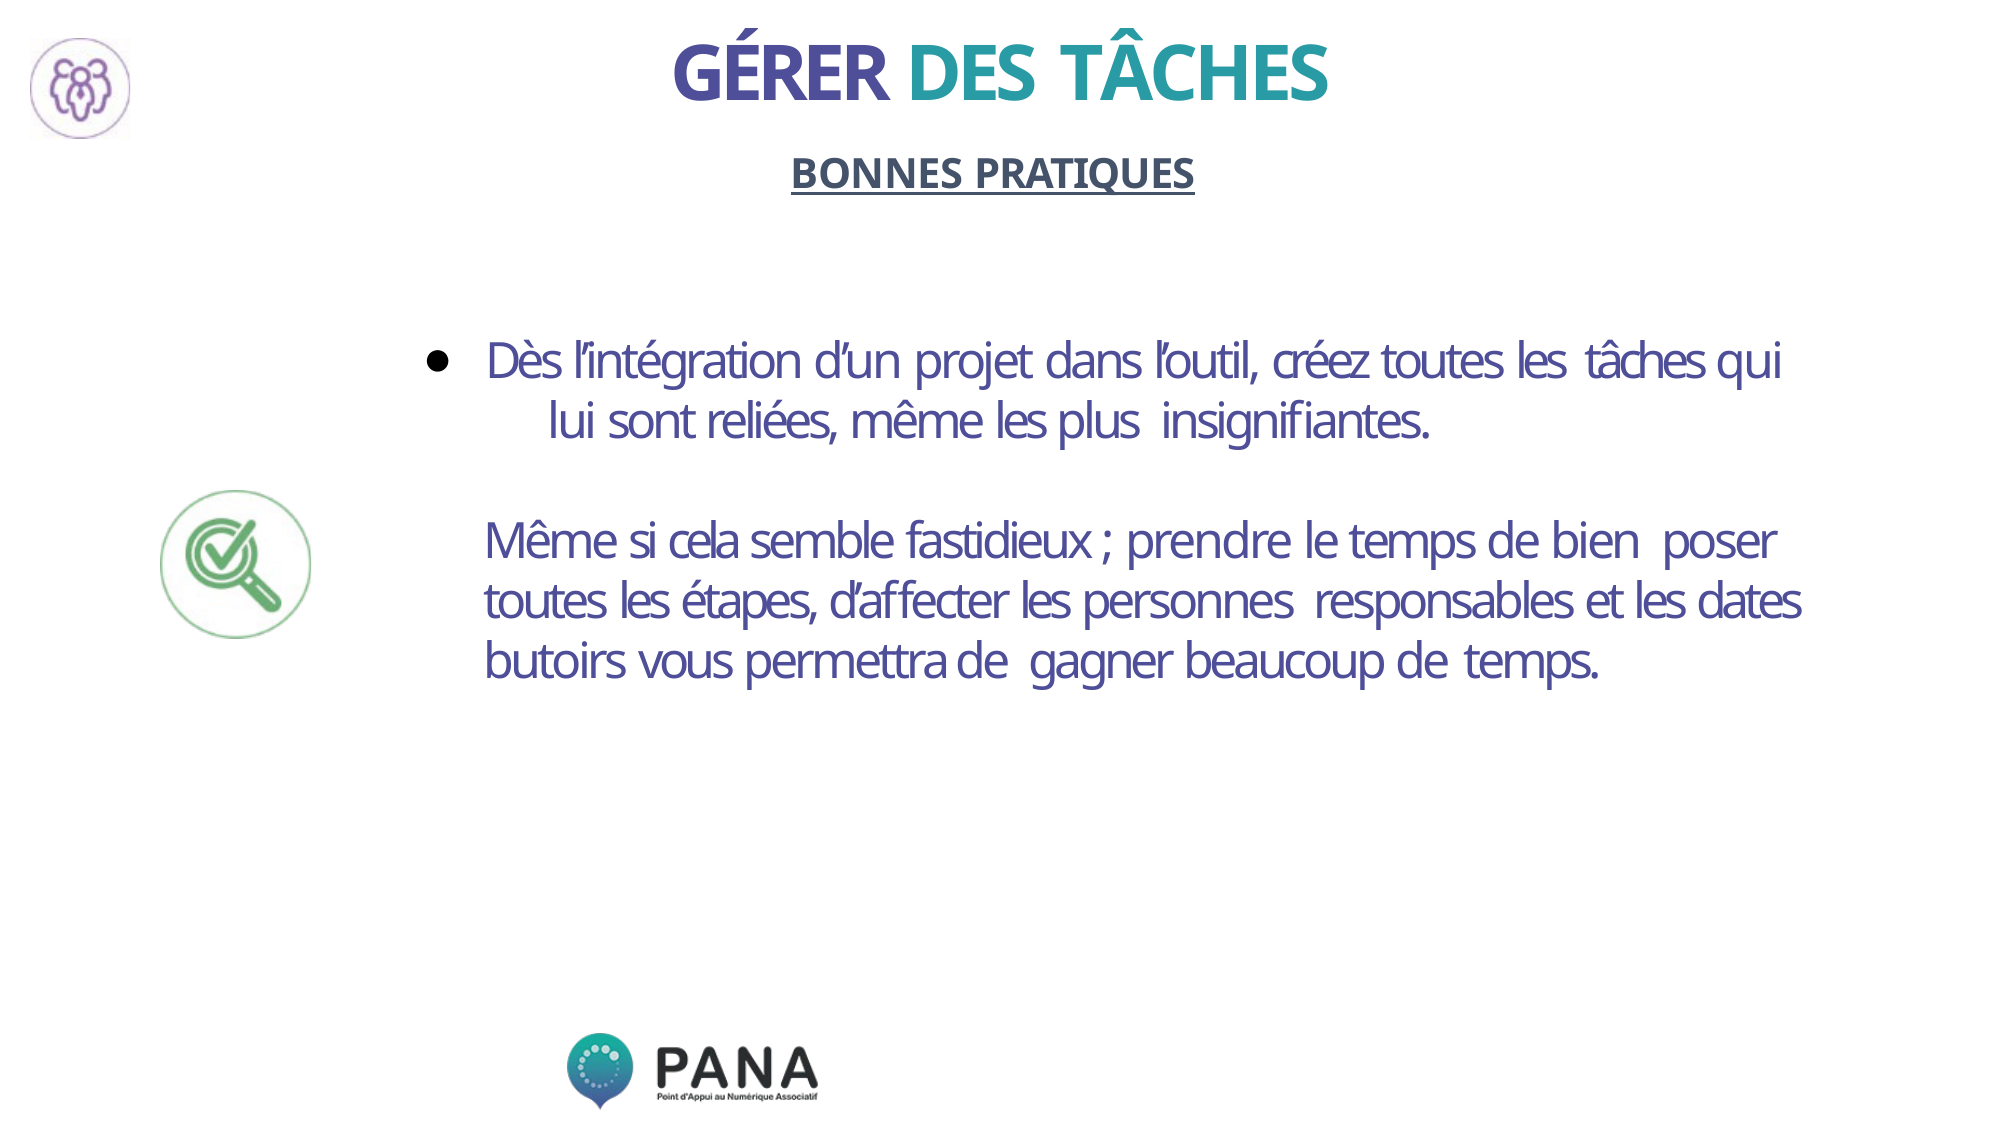

# GÉRER DES TÂCHES
BONNES PRATIQUES
Dès l’intégration d’un projet dans l’outil, créez toutes les tâches qui lui sont reliées, même les plus insignifiantes.
Même si cela semble fastidieux ; prendre le temps de bien poser toutes les étapes, d’affecter les personnes responsables et les dates butoirs vous permettra de gagner beaucoup de temps.